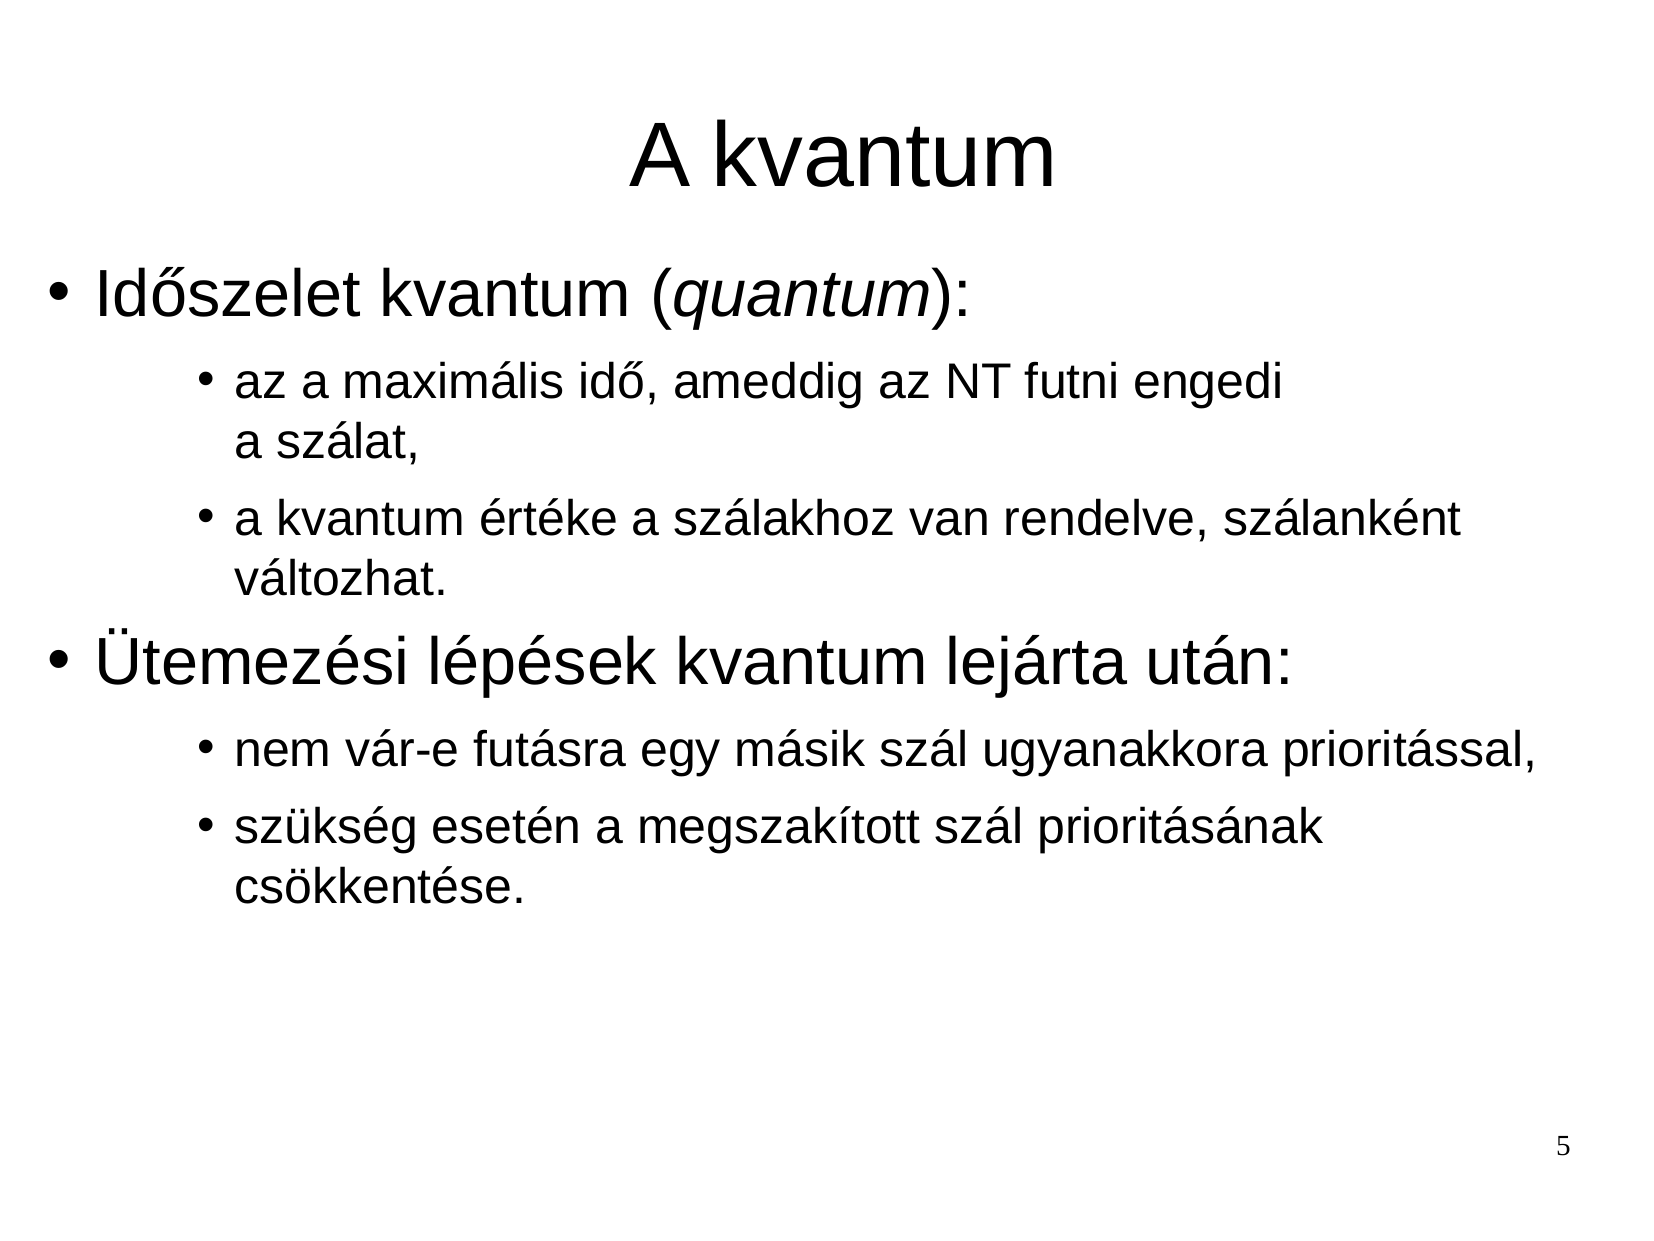

# A kvantum
Időszelet kvantum (quantum):
az a maximális idő, ameddig az NT futni engedi
a szálat,
a kvantum értéke a szálakhoz van rendelve, szálanként változhat.
Ütemezési lépések kvantum lejárta után:
nem vár-e futásra egy másik szál ugyanakkora prioritással,
szükség esetén a megszakított szál prioritásának csökkentése.
5